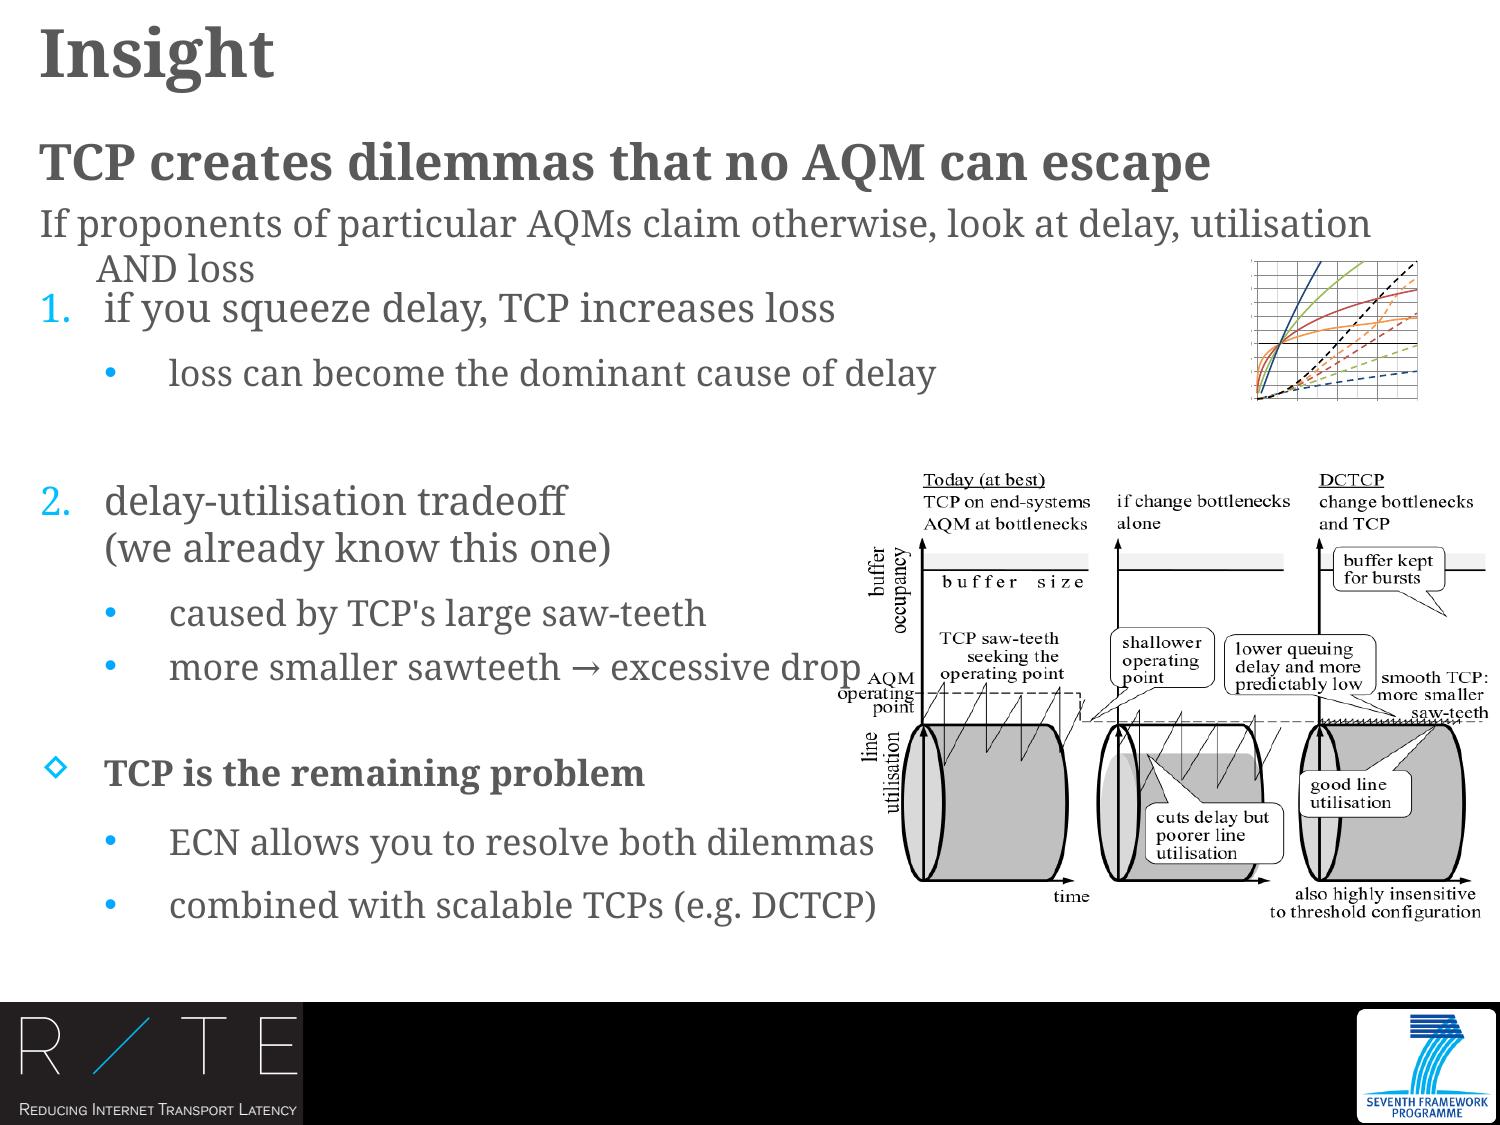

# Insight
TCP creates dilemmas that no AQM can escape
If proponents of particular AQMs claim otherwise, look at delay, utilisation AND loss
if you squeeze delay, TCP increases loss
loss can become the dominant cause of delay
delay-utilisation tradeoff
(we already know this one)
caused by TCP's large saw-teeth
more smaller sawteeth → excessive drop
TCP is the remaining problem
ECN allows you to resolve both dilemmas
combined with scalable TCPs (e.g. DCTCP)